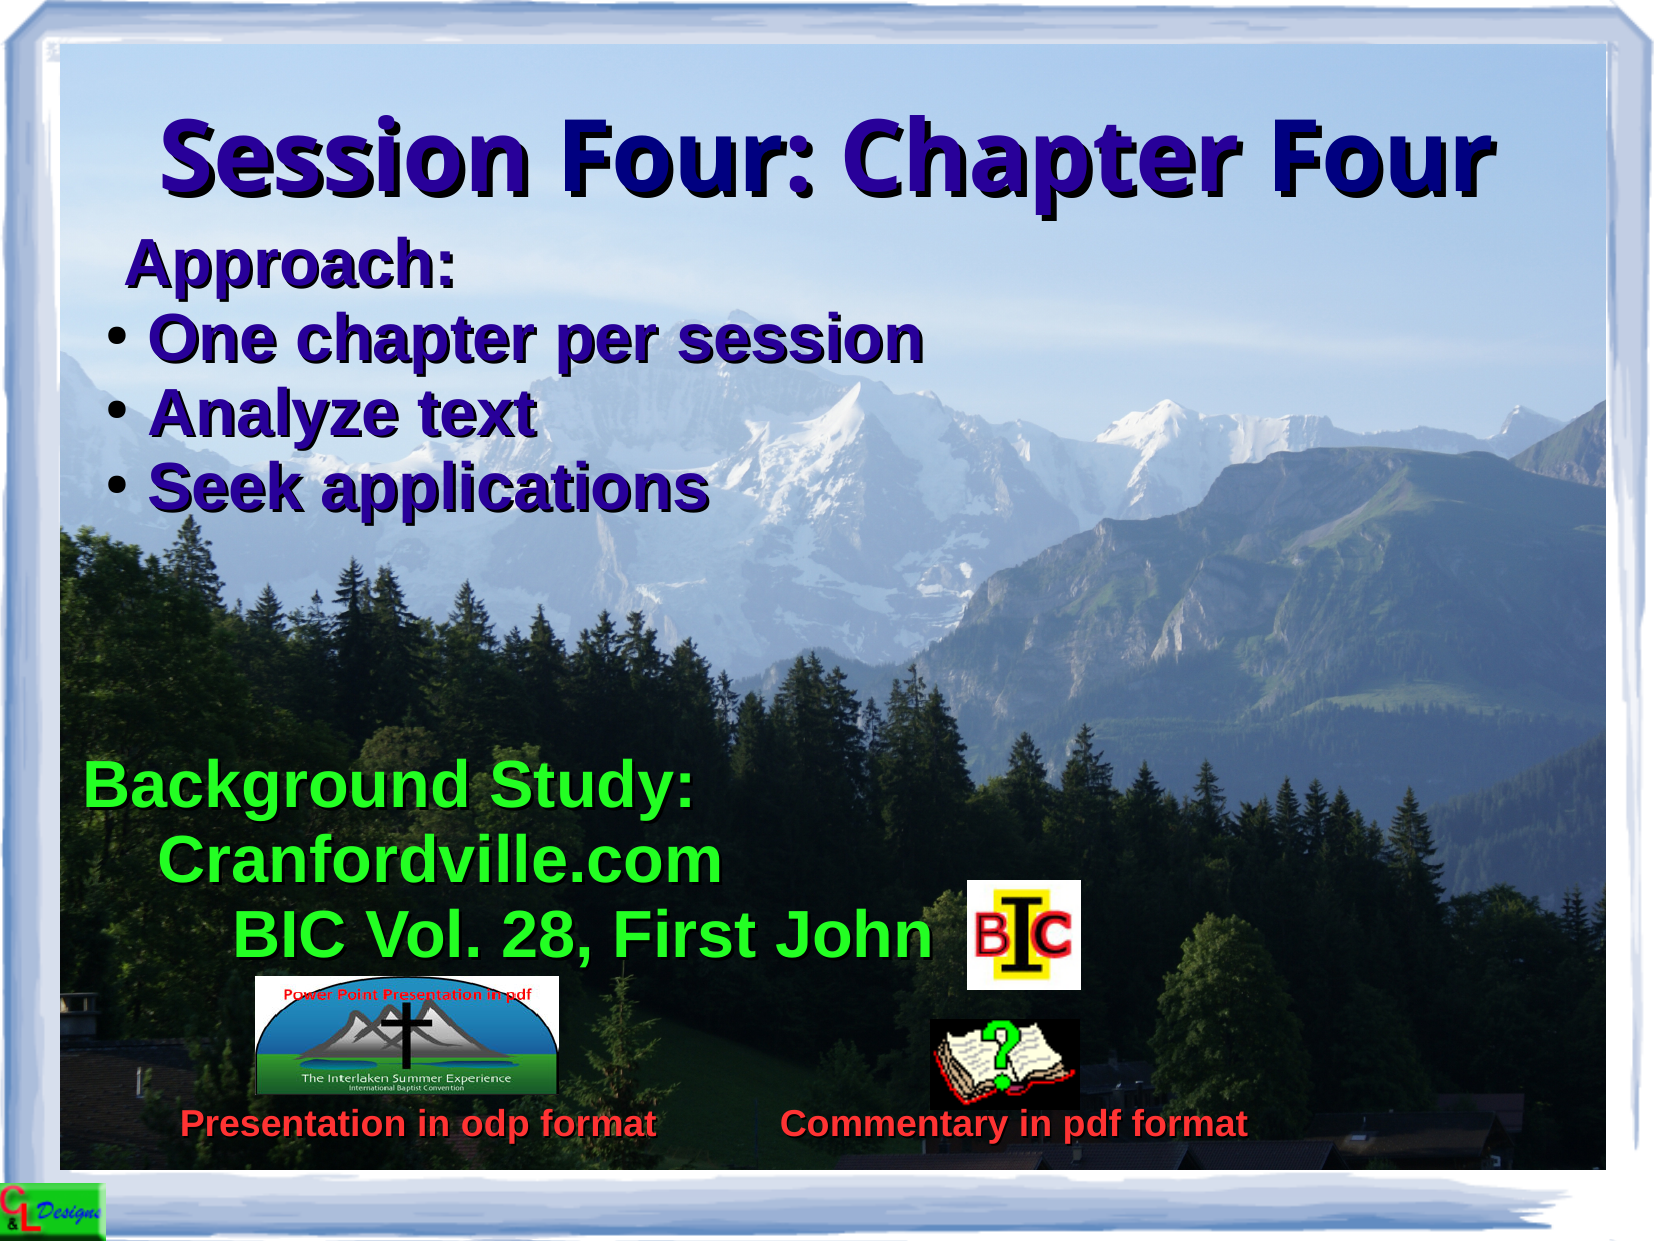

# Session Four: Chapter Four
 Approach:
 One chapter per session
 Analyze text
 Seek applications
Background Study:
	Cranfordville.com
		BIC Vol. 28, First John
Presentation in odp format
Commentary in pdf format